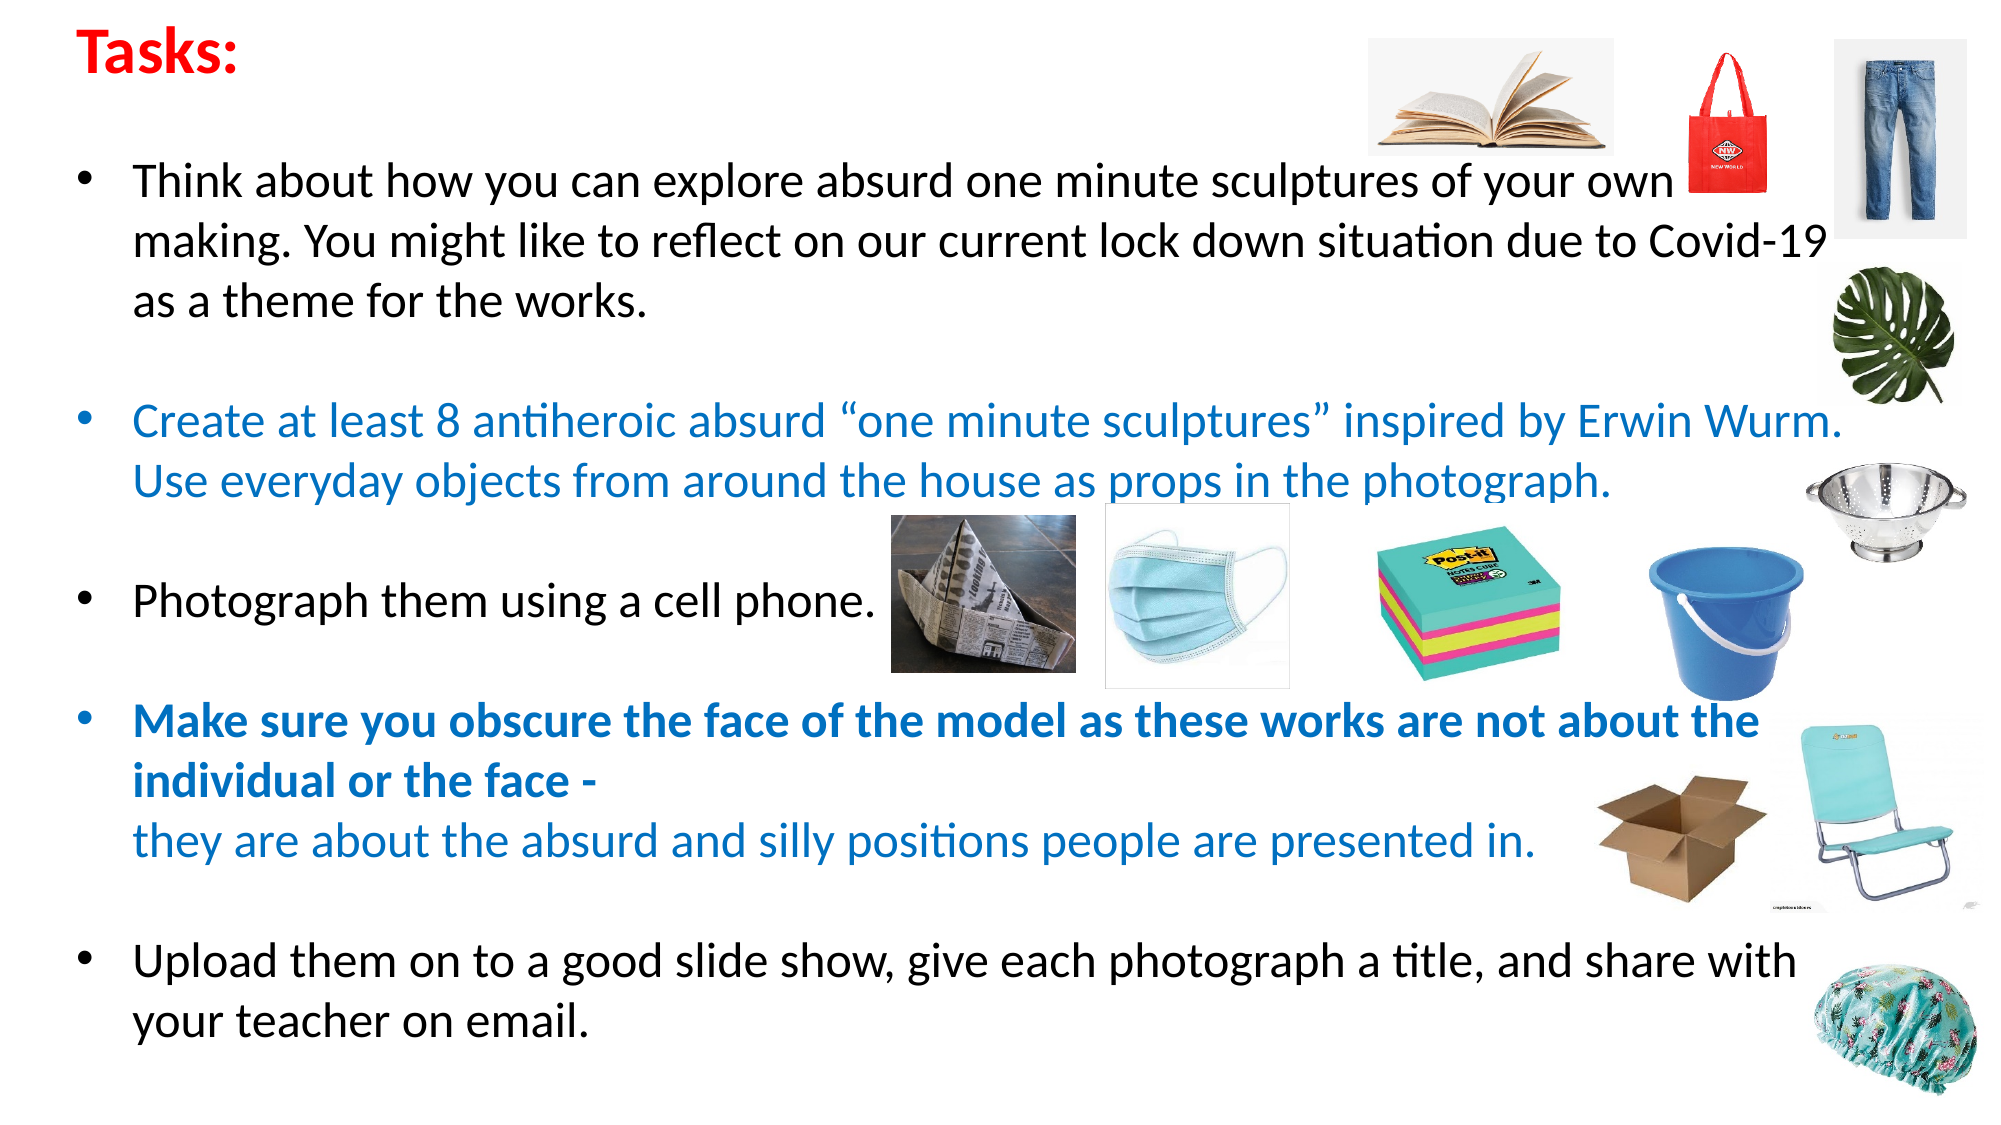

Tasks:
Think about how you can explore absurd one minute sculptures of your own making. You might like to reflect on our current lock down situation due to Covid-19 as a theme for the works.
Create at least 8 antiheroic absurd “one minute sculptures” inspired by Erwin Wurm. Use everyday objects from around the house as props in the photograph.
Photograph them using a cell phone.
Make sure you obscure the face of the model as these works are not about the individual or the face -
 they are about the absurd and silly positions people are presented in.
Upload them on to a good slide show, give each photograph a title, and share with your teacher on email.